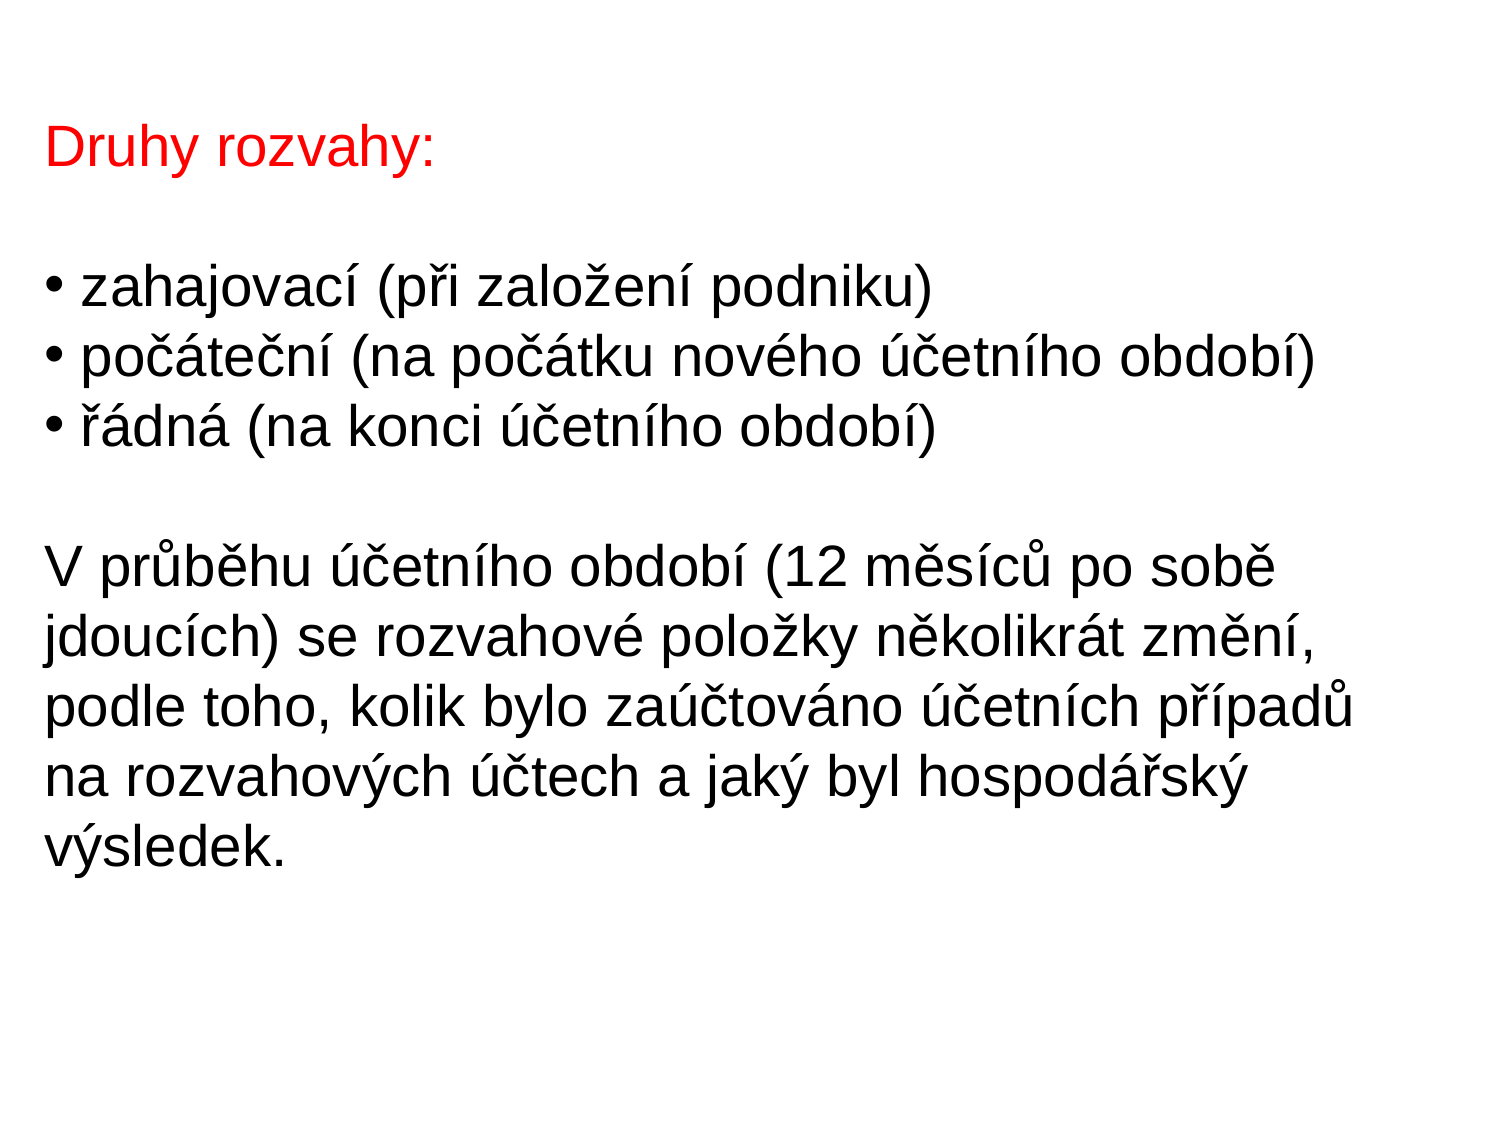

Druhy rozvahy:
 zahajovací (při založení podniku)
 počáteční (na počátku nového účetního období)
 řádná (na konci účetního období)
V průběhu účetního období (12 měsíců po sobě
jdoucích) se rozvahové položky několikrát změní,
podle toho, kolik bylo zaúčtováno účetních případů
na rozvahových účtech a jaký byl hospodářský výsledek.